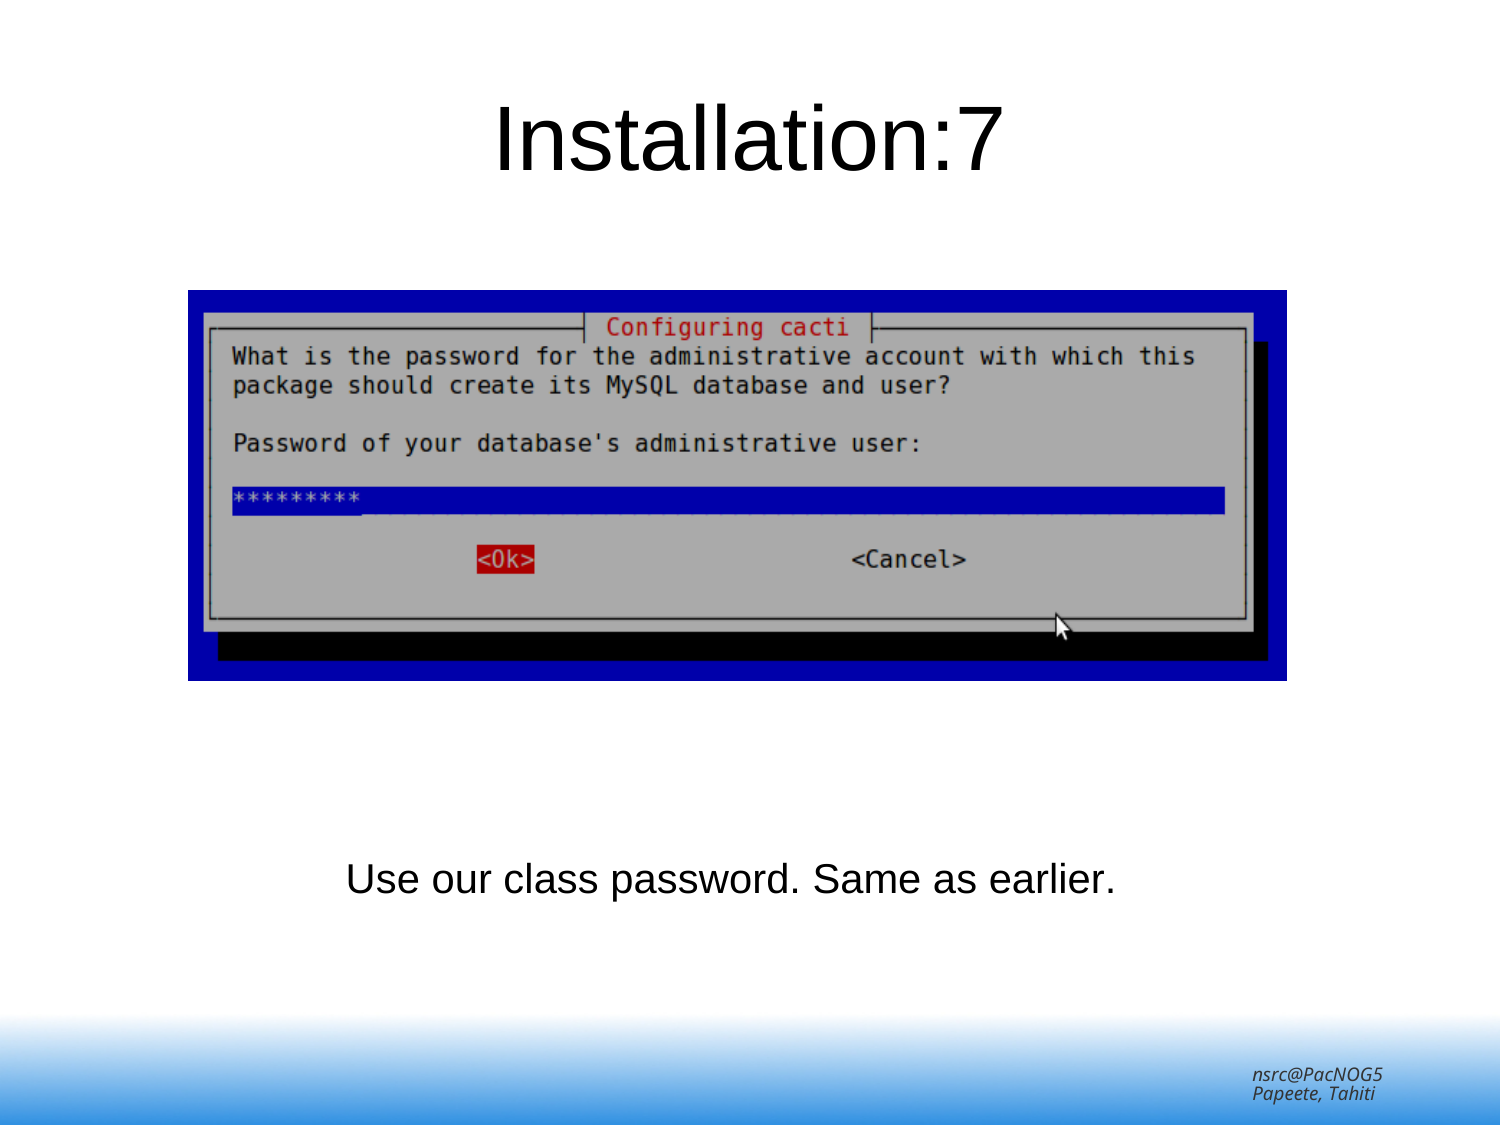

# Installation:7
Use our class password. Same as earlier.